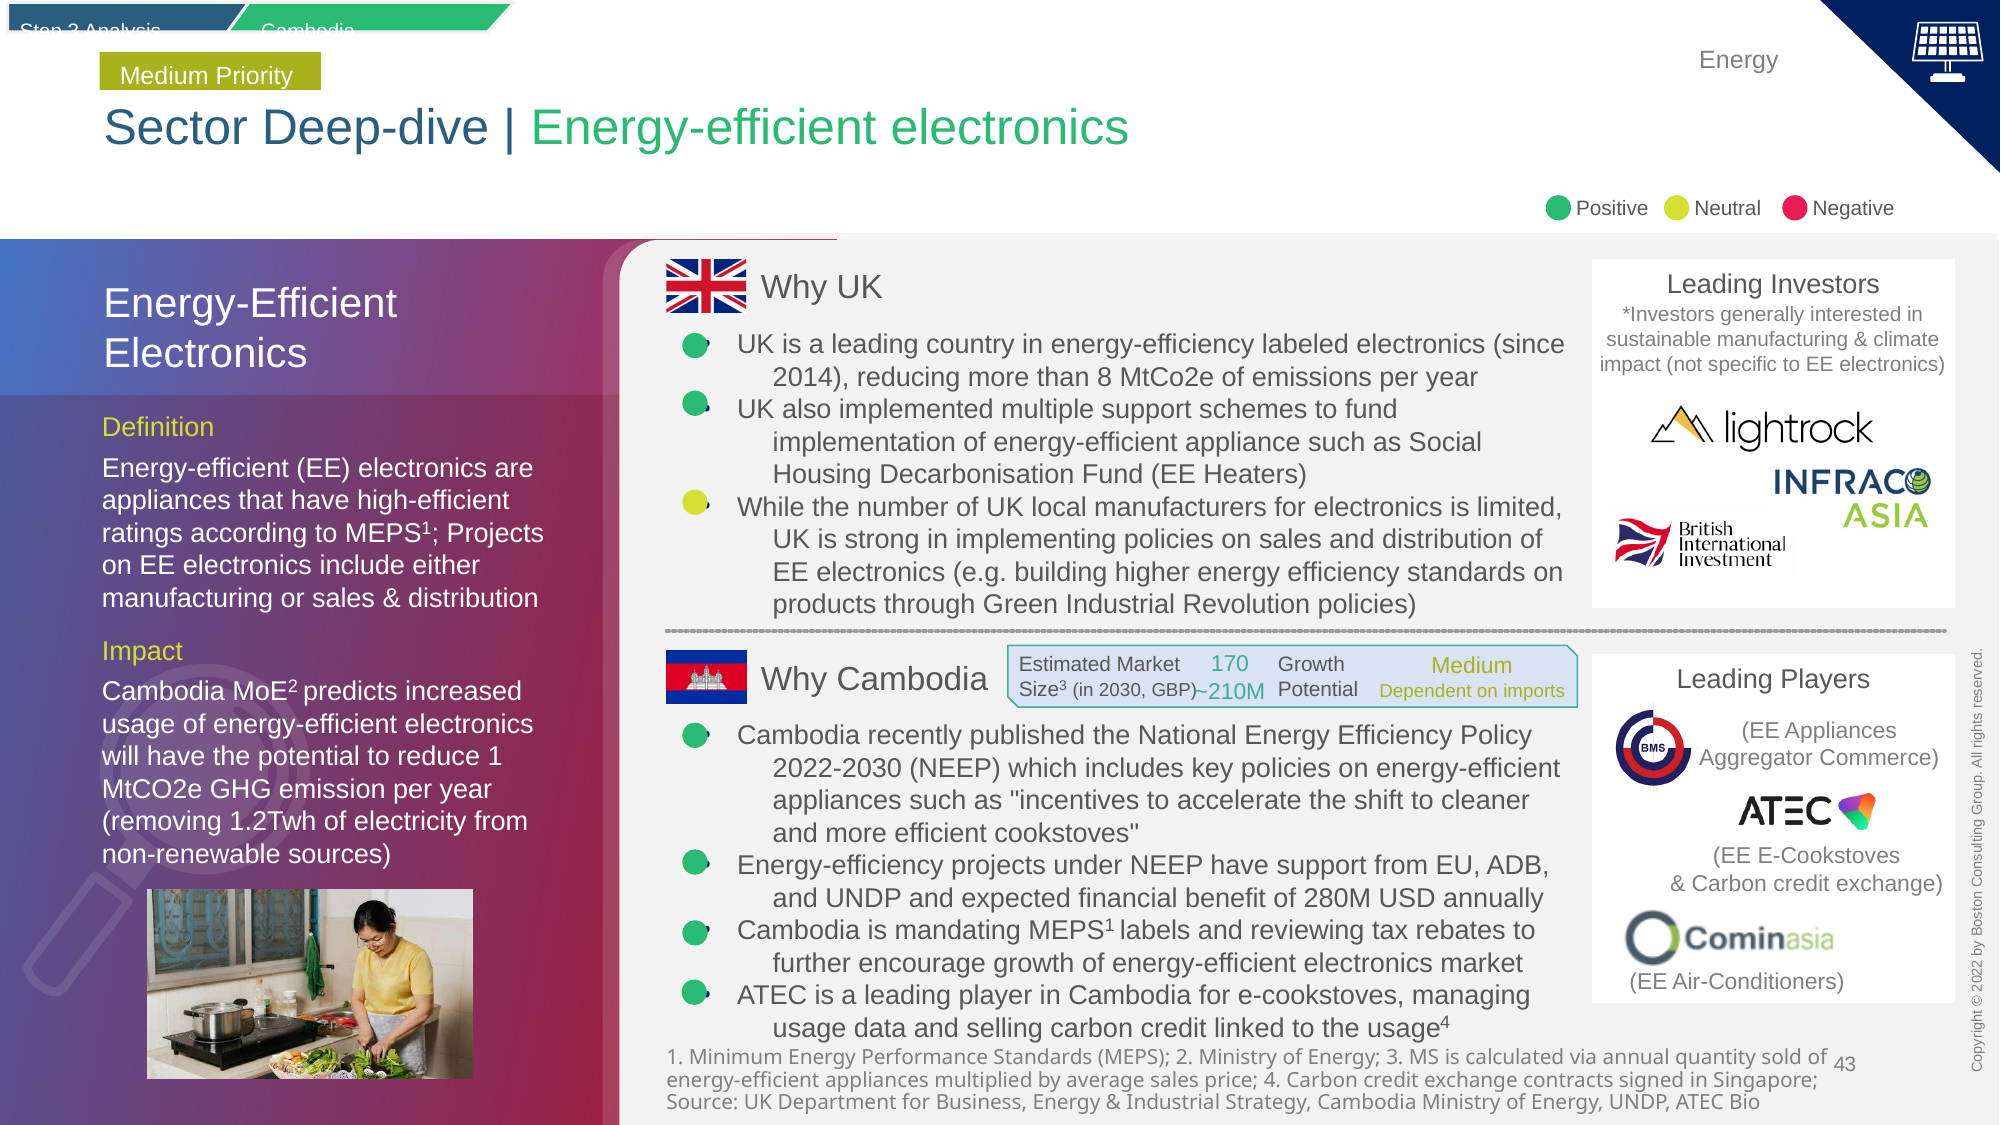

Step 3 Analysis
Cambodia
Energy
Medium Priority
# Sector Deep-dive | Energy-efficient electronics
Positive
Neutral
Negative
Copyright © 2022 by Boston Consulting Group. All rights reserved.
1
Leading Investors
Why UK
Energy-Efficient Electronics
*Investors generally interested in sustainable manufacturing & climate impact (not specific to EE electronics)
UK is a leading country in energy-efficiency labeled electronics (since 2014), reducing more than 8 MtCo2e of emissions per year
UK also implemented multiple support schemes to fund implementation of energy-efficient appliance such as Social Housing Decarbonisation Fund (EE Heaters)
While the number of UK local manufacturers for electronics is limited, UK is strong in implementing policies on sales and distribution of EE electronics (e.g. building higher energy efficiency standards on products through Green Industrial Revolution policies)
Definition
Energy-efficient (EE) electronics are appliances that have high-efficient ratings according to MEPS1; Projects on EE electronics include either manufacturing or sales & distribution
Impact
170
~210M
Estimated Market Size3 (in 2030, GBP)
Growth Potential
Medium
Dependent on imports
Leading Players
Why Cambodia
Cambodia MoE2 predicts increased usage of energy-efficient electronics will have the potential to reduce 1 MtCO2e GHG emission per year (removing 1.2Twh of electricity from non-renewable sources)
(EE Appliances Aggregator Commerce)
Cambodia recently published the National Energy Efficiency Policy 2022-2030 (NEEP) which includes key policies on energy-efficient appliances such as "incentives to accelerate the shift to cleaner and more efficient cookstoves"
Energy-efficiency projects under NEEP have support from EU, ADB, and UNDP and expected financial benefit of 280M USD annually
Cambodia is mandating MEPS1 labels and reviewing tax rebates to further encourage growth of energy-efficient electronics market
ATEC is a leading player in Cambodia for e-cookstoves, managing usage data and selling carbon credit linked to the usage4
(EE E-Cookstoves
& Carbon credit exchange)
(EE Air-Conditioners)
1. Minimum Energy Performance Standards (MEPS); 2. Ministry of Energy; 3. MS is calculated via annual quantity sold of energy-efficient appliances multiplied by average sales price; 4. Carbon credit exchange contracts signed in Singapore;
Source: UK Department for Business, Energy & Industrial Strategy, Cambodia Ministry of Energy, UNDP, ATEC Bio